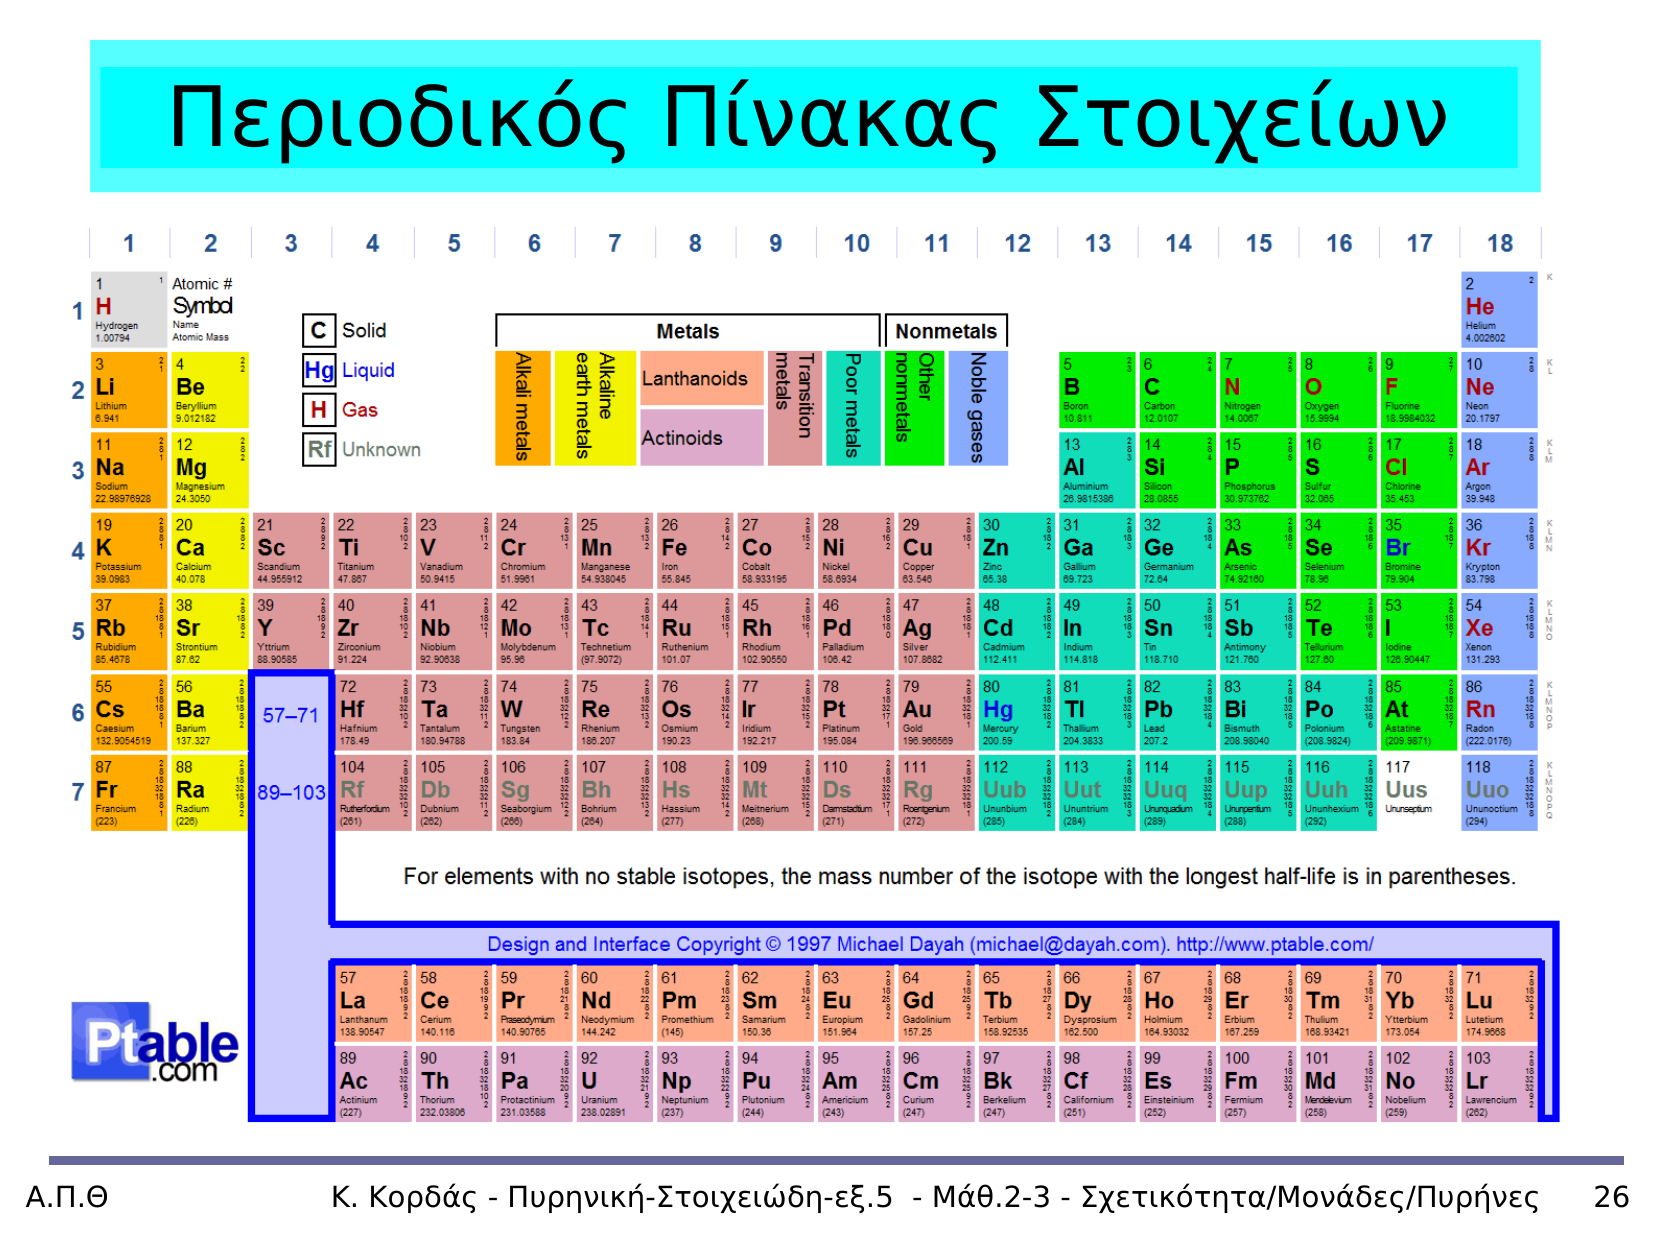

# Περιοδικός Πίνακας Στοιχείων
Α.Π.Θ
Κ. Κορδάς - Πυρηνική-Στοιχειώδη-εξ.5 - Μάθ.2-3 - Σχετικότητα/Μονάδες/Πυρήνες
26